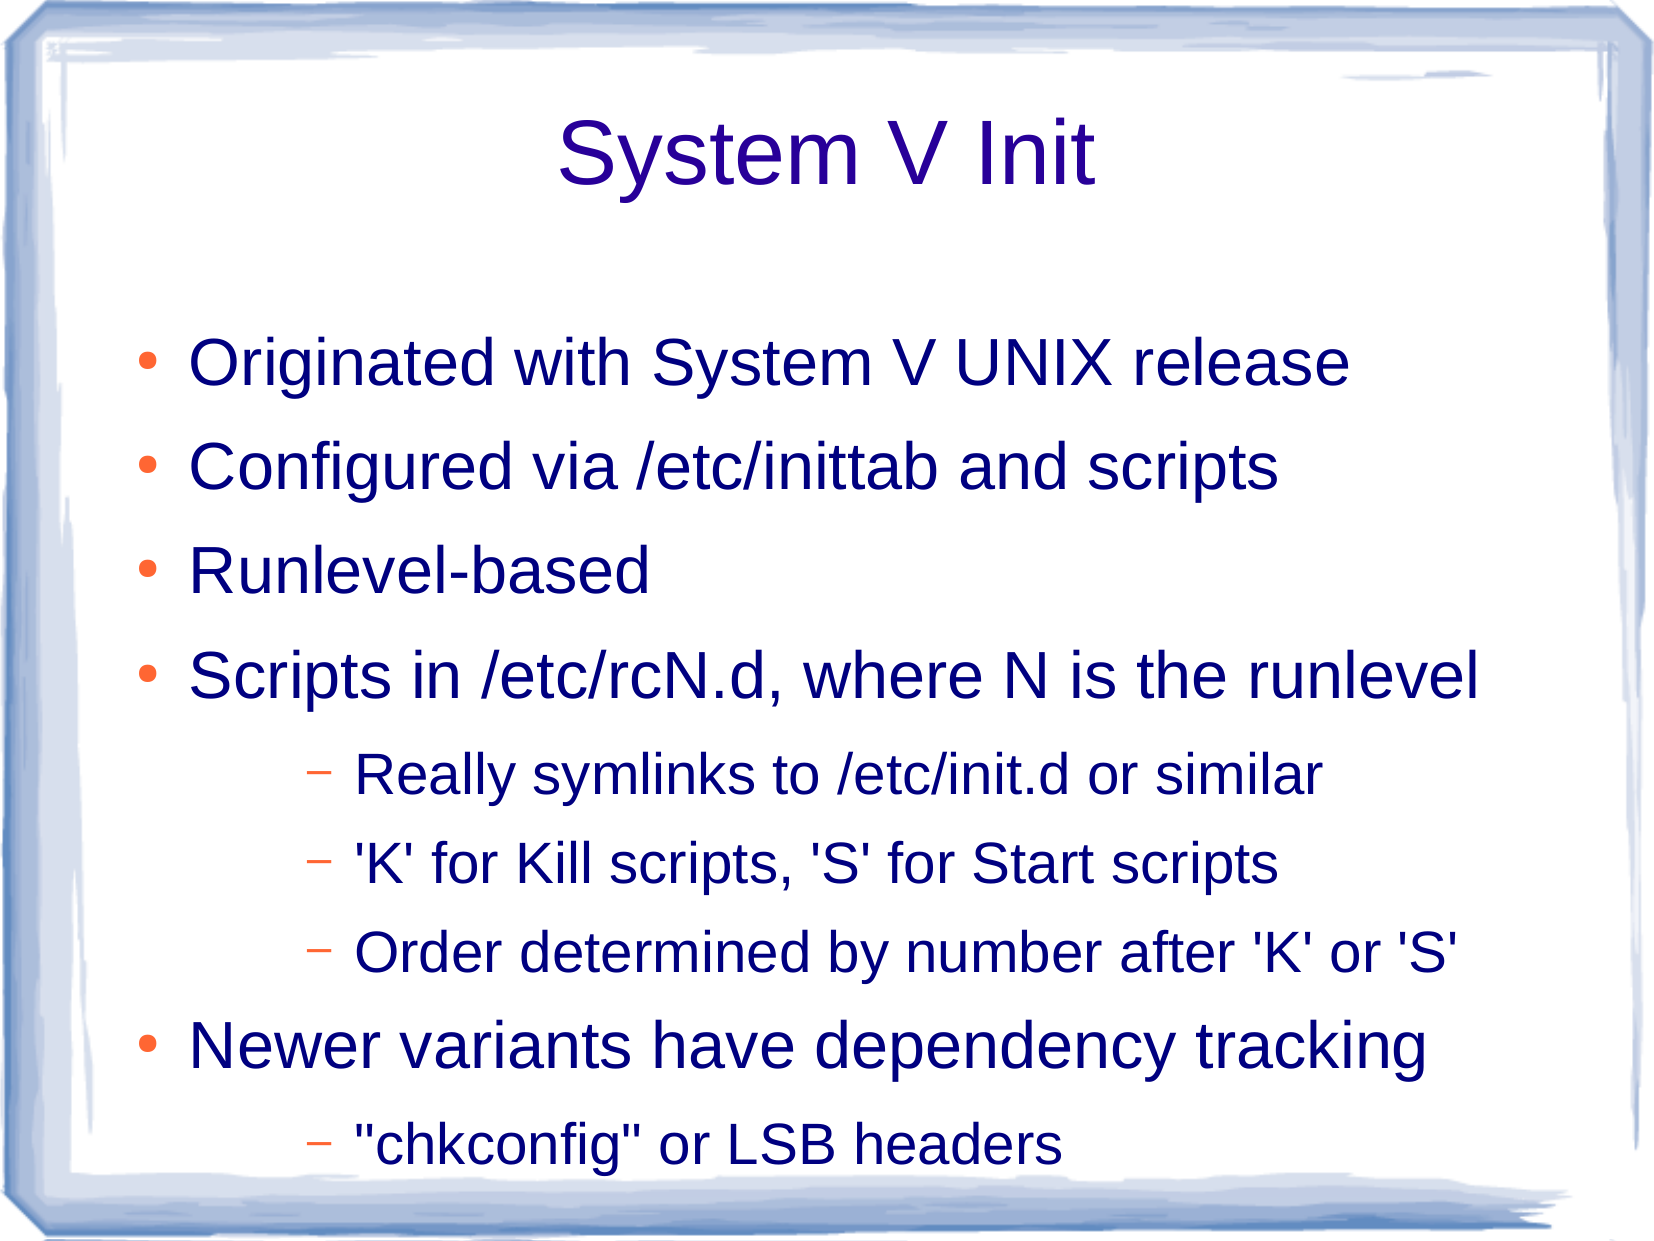

# System V Init
Originated with System V UNIX release
Configured via /etc/inittab and scripts
Runlevel-based
Scripts in /etc/rcN.d, where N is the runlevel
Really symlinks to /etc/init.d or similar
'K' for Kill scripts, 'S' for Start scripts
Order determined by number after 'K' or 'S'
Newer variants have dependency tracking
"chkconfig" or LSB headers